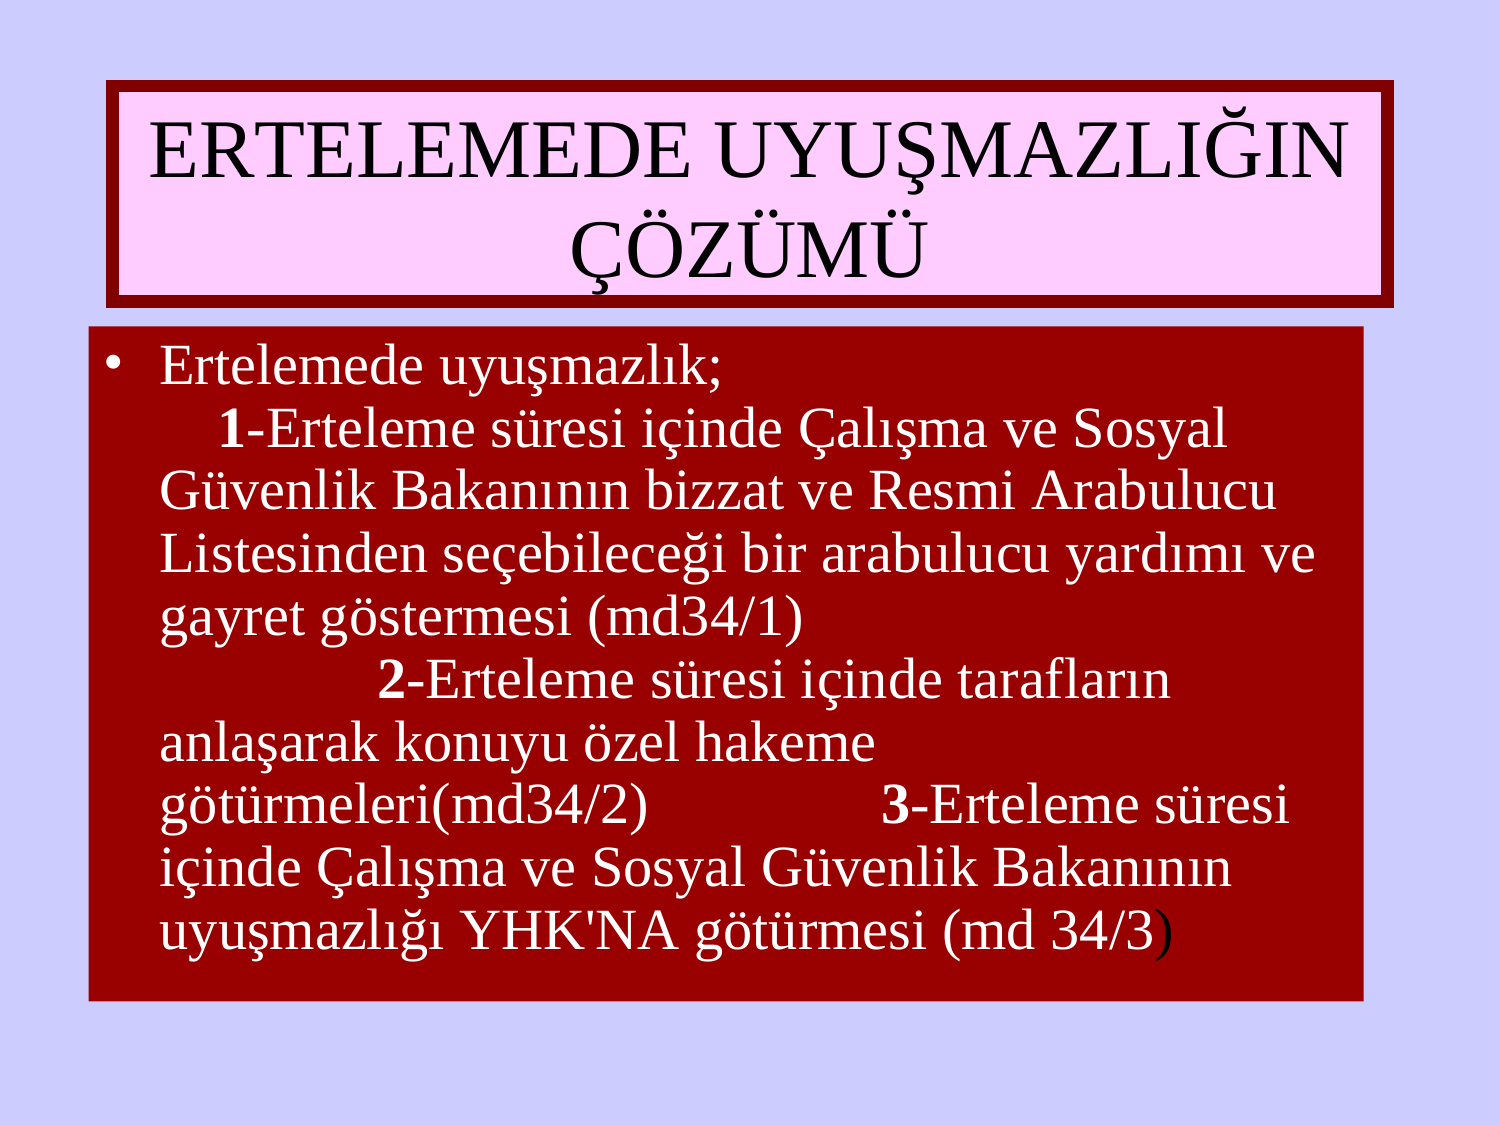

# ERTELEMEDE UYUŞMAZLIĞIN ÇÖZÜMÜ
Ertelemede uyuşmazlık; 1-Erteleme süresi içinde Çalışma ve Sosyal Güvenlik Bakanının bizzat ve Resmi Arabulucu Listesinden seçebileceği bir arabulucu yardımı ve gayret göstermesi (md34/1) 2-Erteleme süresi içinde tarafların anlaşarak konuyu özel hakeme götürmeleri(md34/2) 3-Erteleme süresi içinde Çalışma ve Sosyal Güvenlik Bakanının uyuşmazlığı YHK'NA götürmesi (md 34/3)